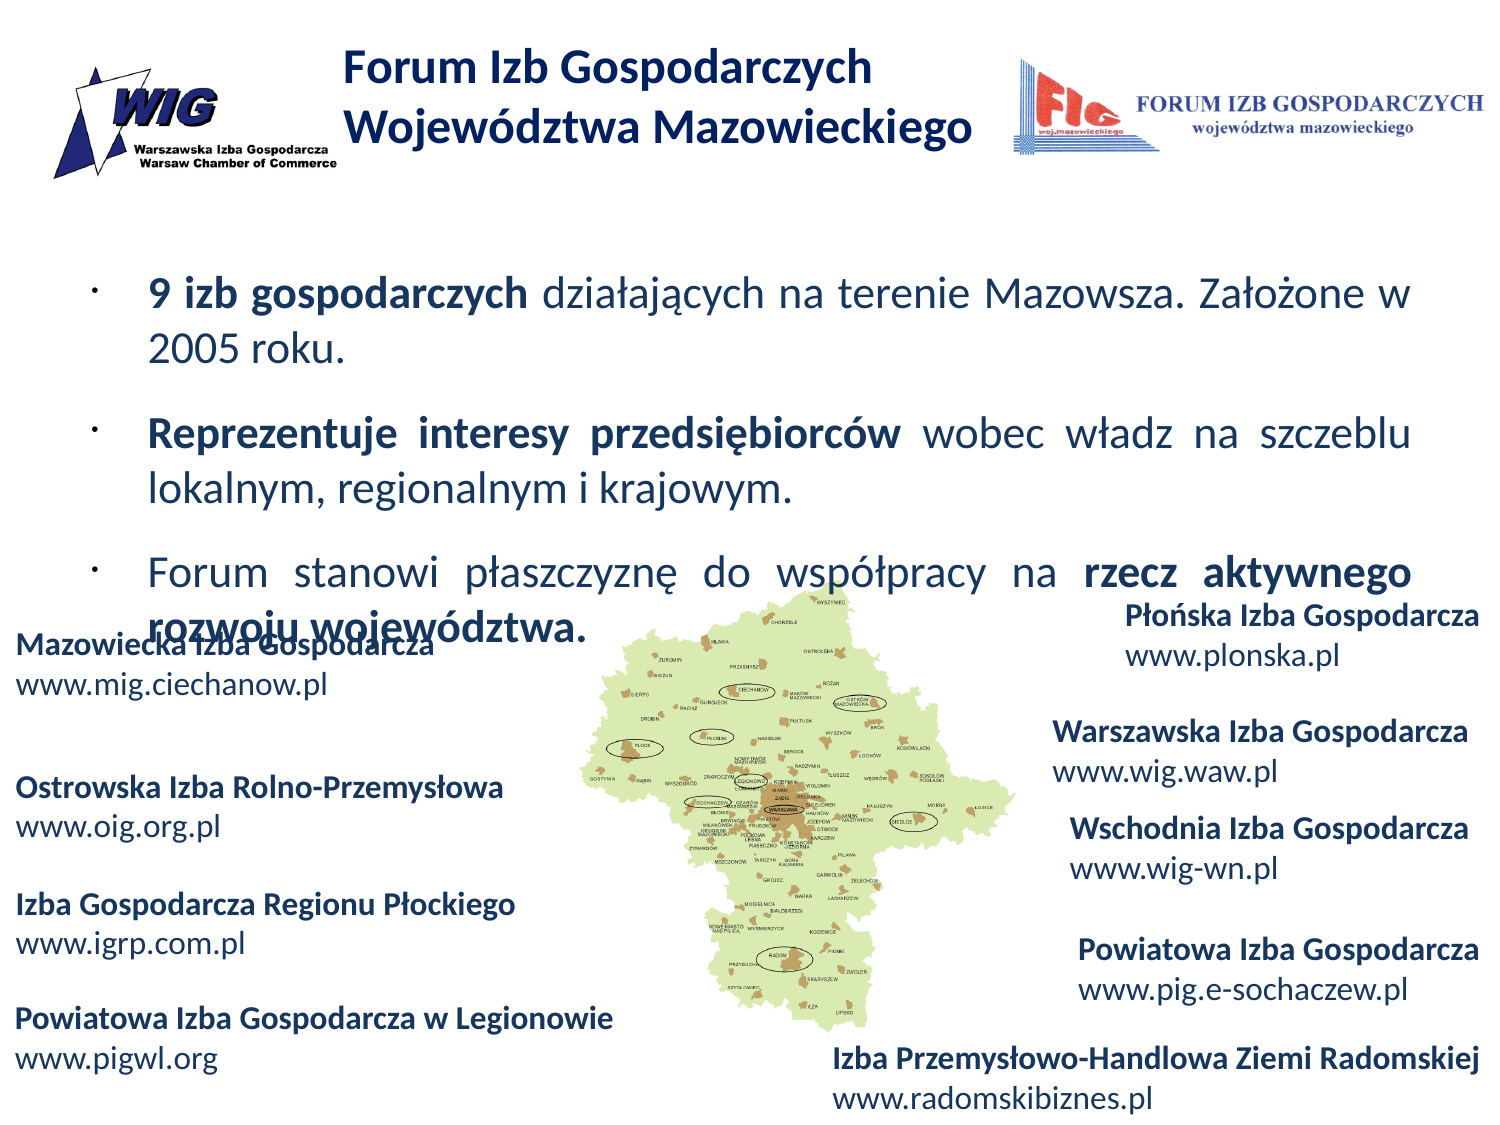

# Forum Izb Gospodarczych Województwa Mazowieckiego
9 izb gospodarczych działających na terenie Mazowsza. Założone w 2005 roku.
Reprezentuje interesy przedsiębiorców wobec władz na szczeblu lokalnym, regionalnym i krajowym.
Forum stanowi płaszczyznę do współpracy na rzecz aktywnego rozwoju województwa.
Płońska Izba Gospodarcza
www.plonska.pl
Mazowiecka Izba Gospodarcza www.mig.ciechanow.pl
Warszawska Izba Gospodarcza
www.wig.waw.pl
Ostrowska Izba Rolno-Przemysłowa
www.oig.org.pl
Wschodnia Izba Gospodarcza
www.wig-wn.pl
Izba Gospodarcza Regionu Płockiego
www.igrp.com.pl
Powiatowa Izba Gospodarcza
www.pig.e-sochaczew.pl
Powiatowa Izba Gospodarcza w Legionowie www.pigwl.org
Izba Przemysłowo-Handlowa Ziemi Radomskiej
www.radomskibiznes.pl